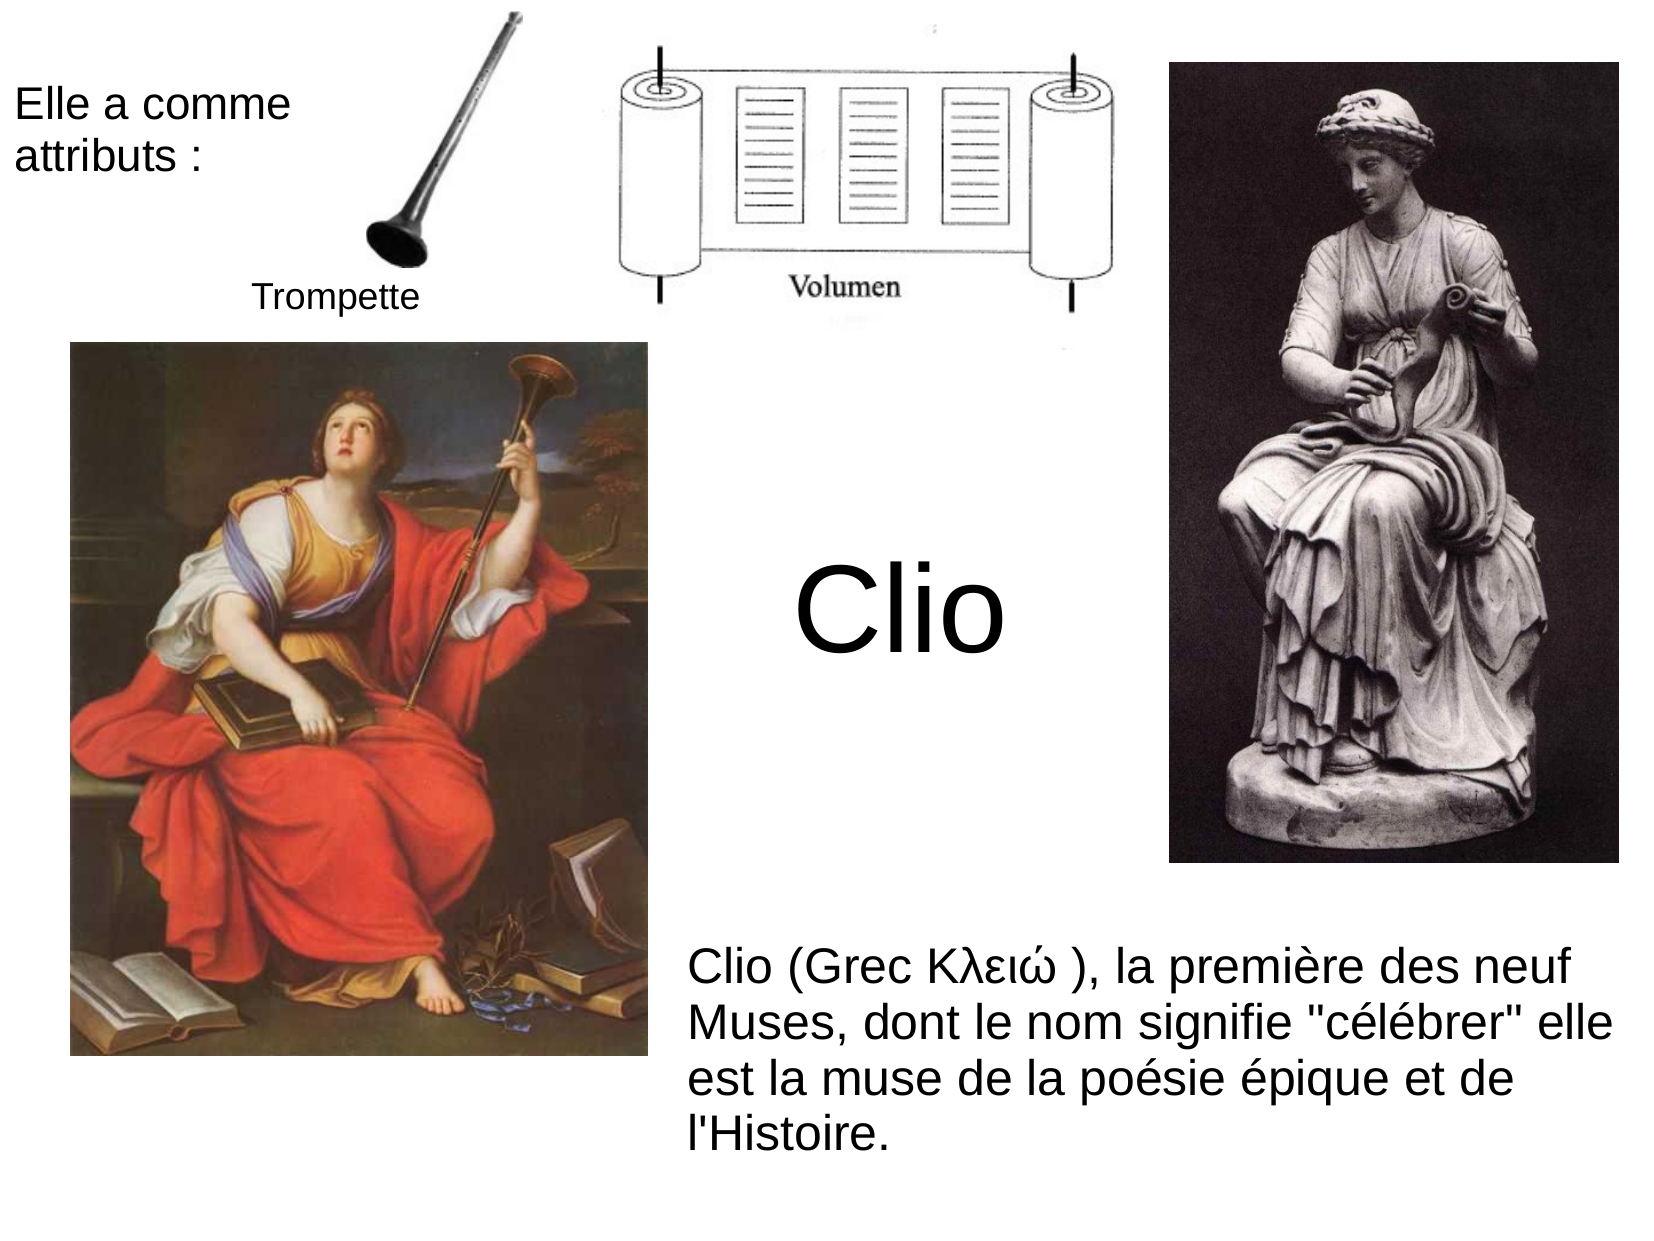

Elle a comme
attributs :
Trompette
Clio
Clio (Grec Κλειώ ), la première des neuf Muses, dont le nom signifie "célébrer" elle est la muse de la poésie épique et de l'Histoire.